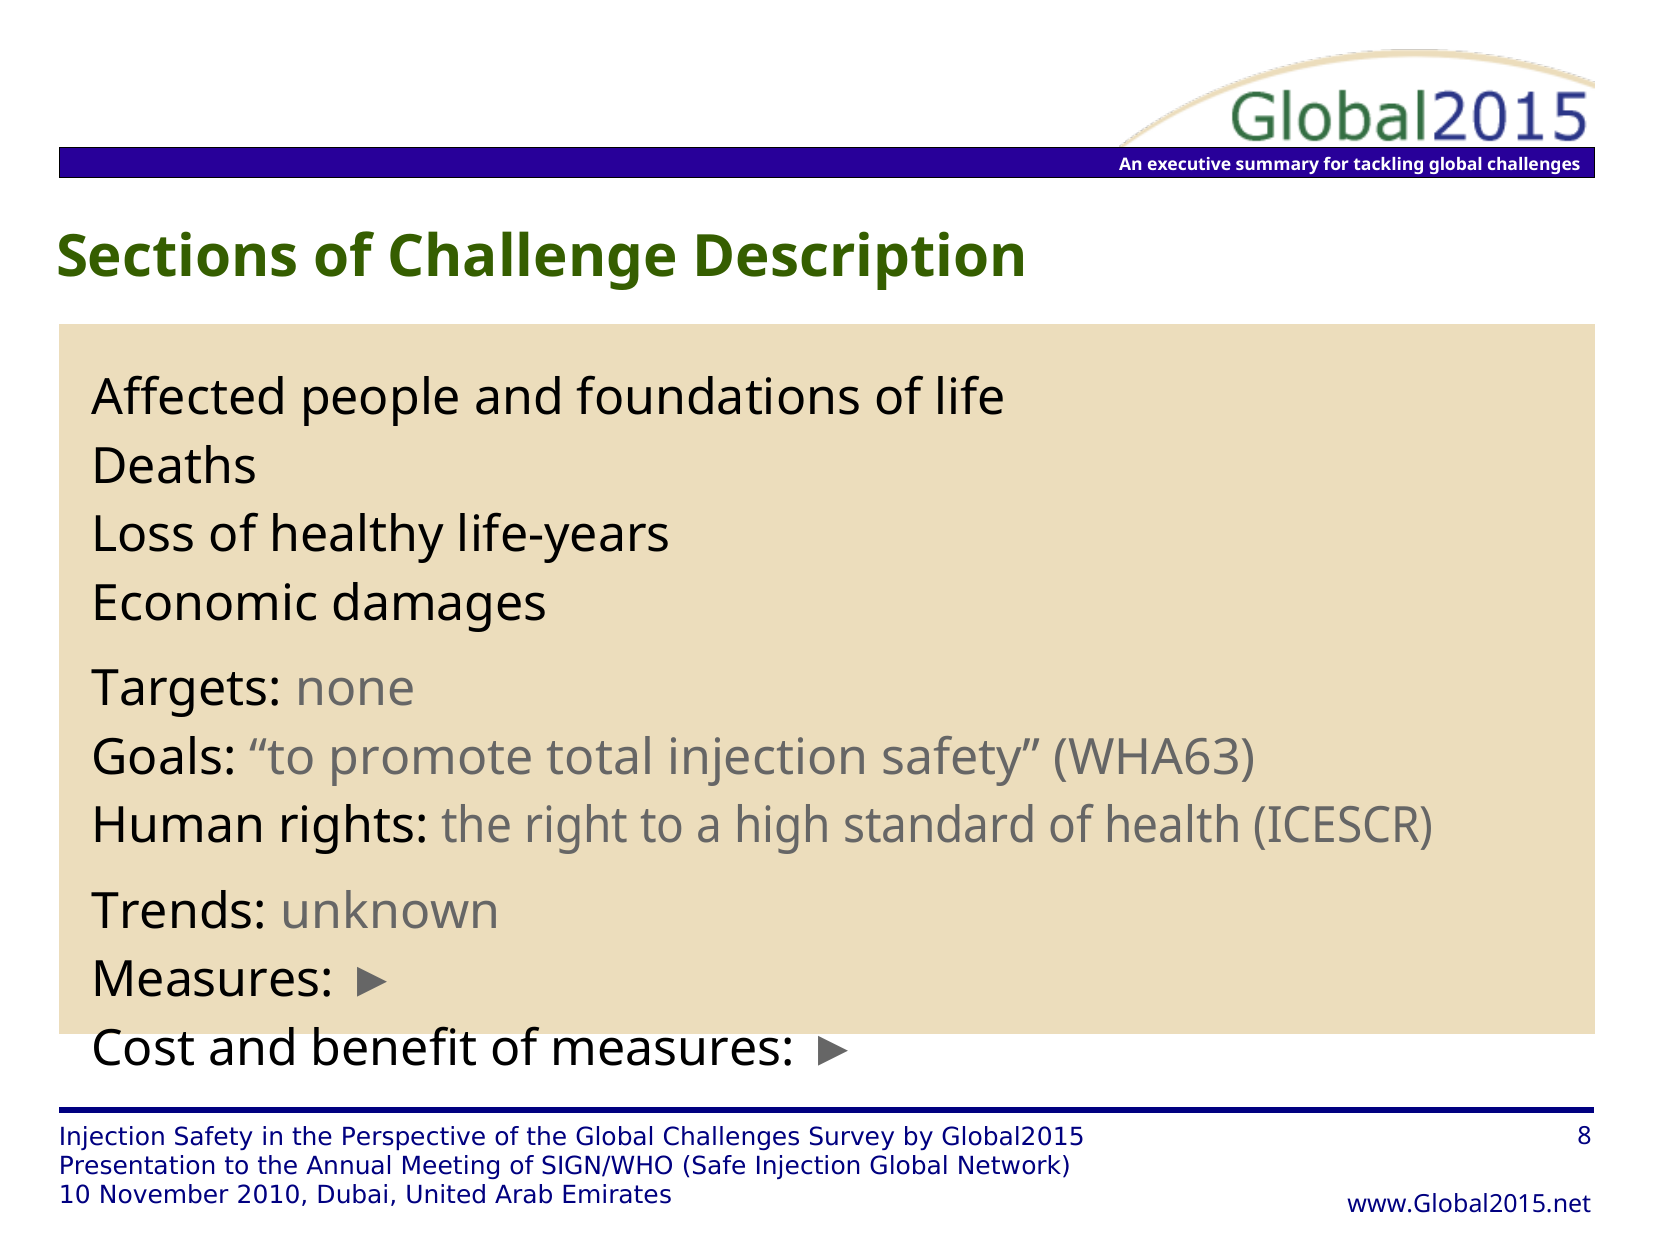

Sections of Challenge Description
Affected people and foundations of life
Deaths
Loss of healthy life-years
Economic damages
Targets: none
Goals: “to promote total injection safety” (WHA63)
Human rights: the right to a high standard of health (ICESCR)
Trends: unknown
Measures: ►
Cost and benefit of measures: ►
Injection Safety in the Perspective of the Global Challenges Survey by Global2015